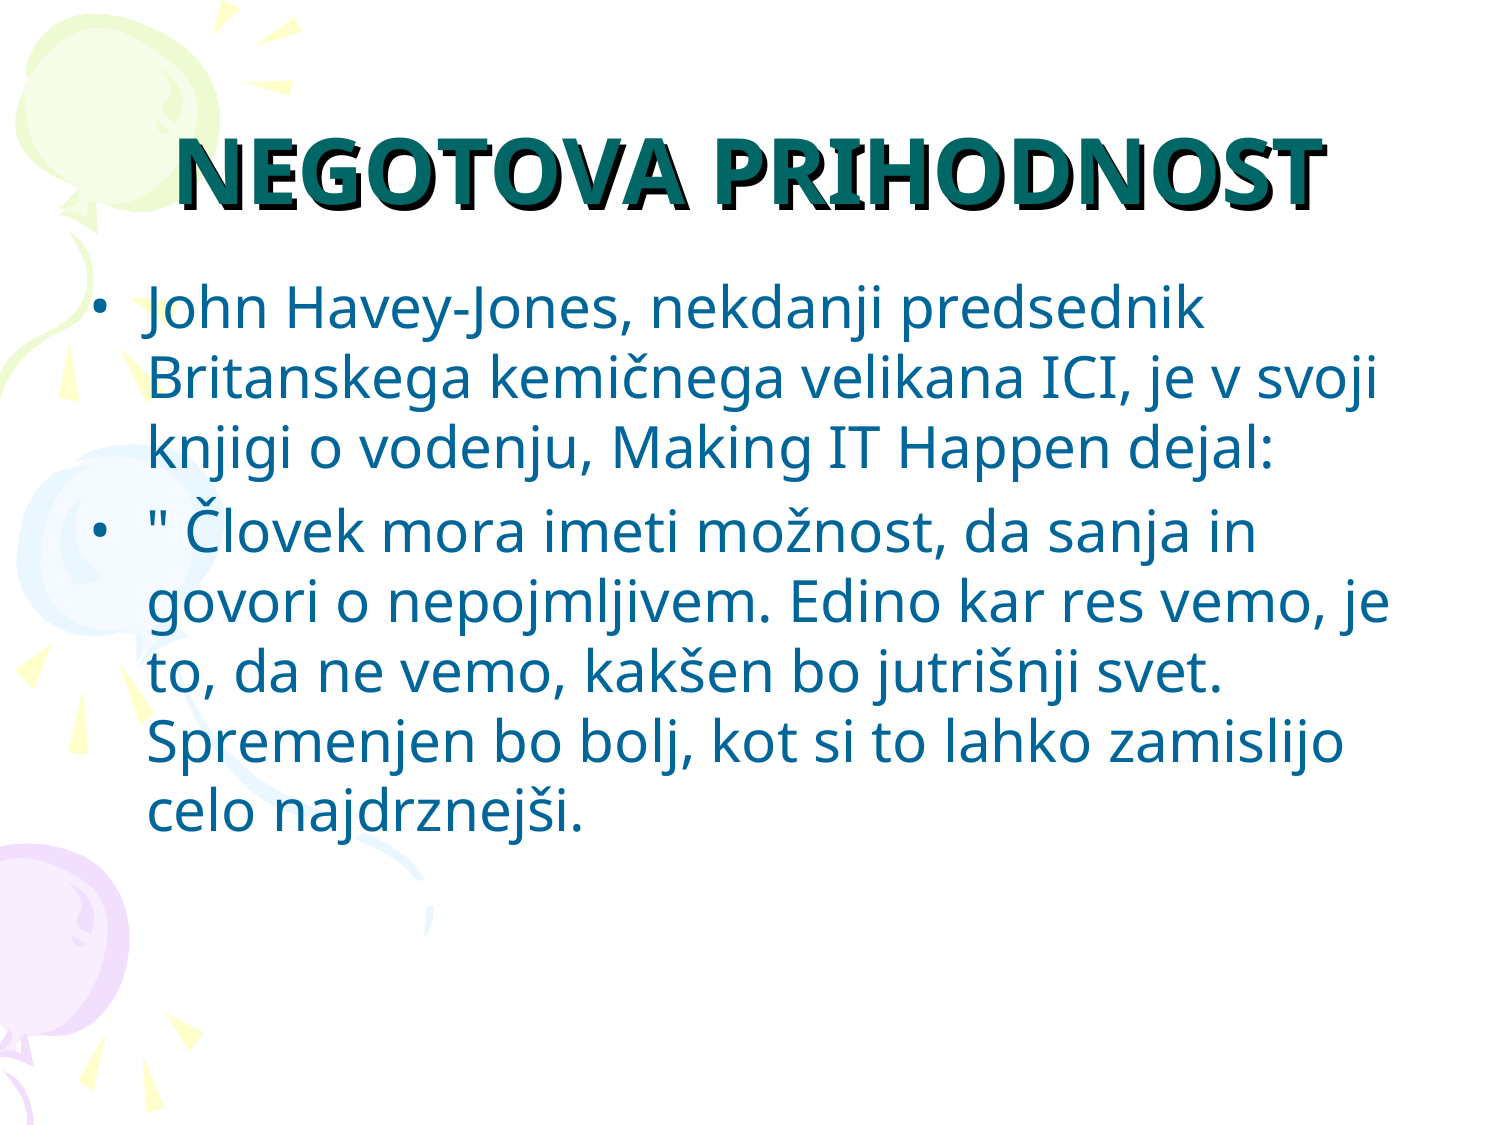

# NEGOTOVA PRIHODNOST
John Havey-Jones, nekdanji predsednik Britanskega kemičnega velikana ICI, je v svoji knjigi o vodenju, Making IT Happen dejal:
" Človek mora imeti možnost, da sanja in govori o nepojmljivem. Edino kar res vemo, je to, da ne vemo, kakšen bo jutrišnji svet. Spremenjen bo bolj, kot si to lahko zamislijo celo najdrznejši.